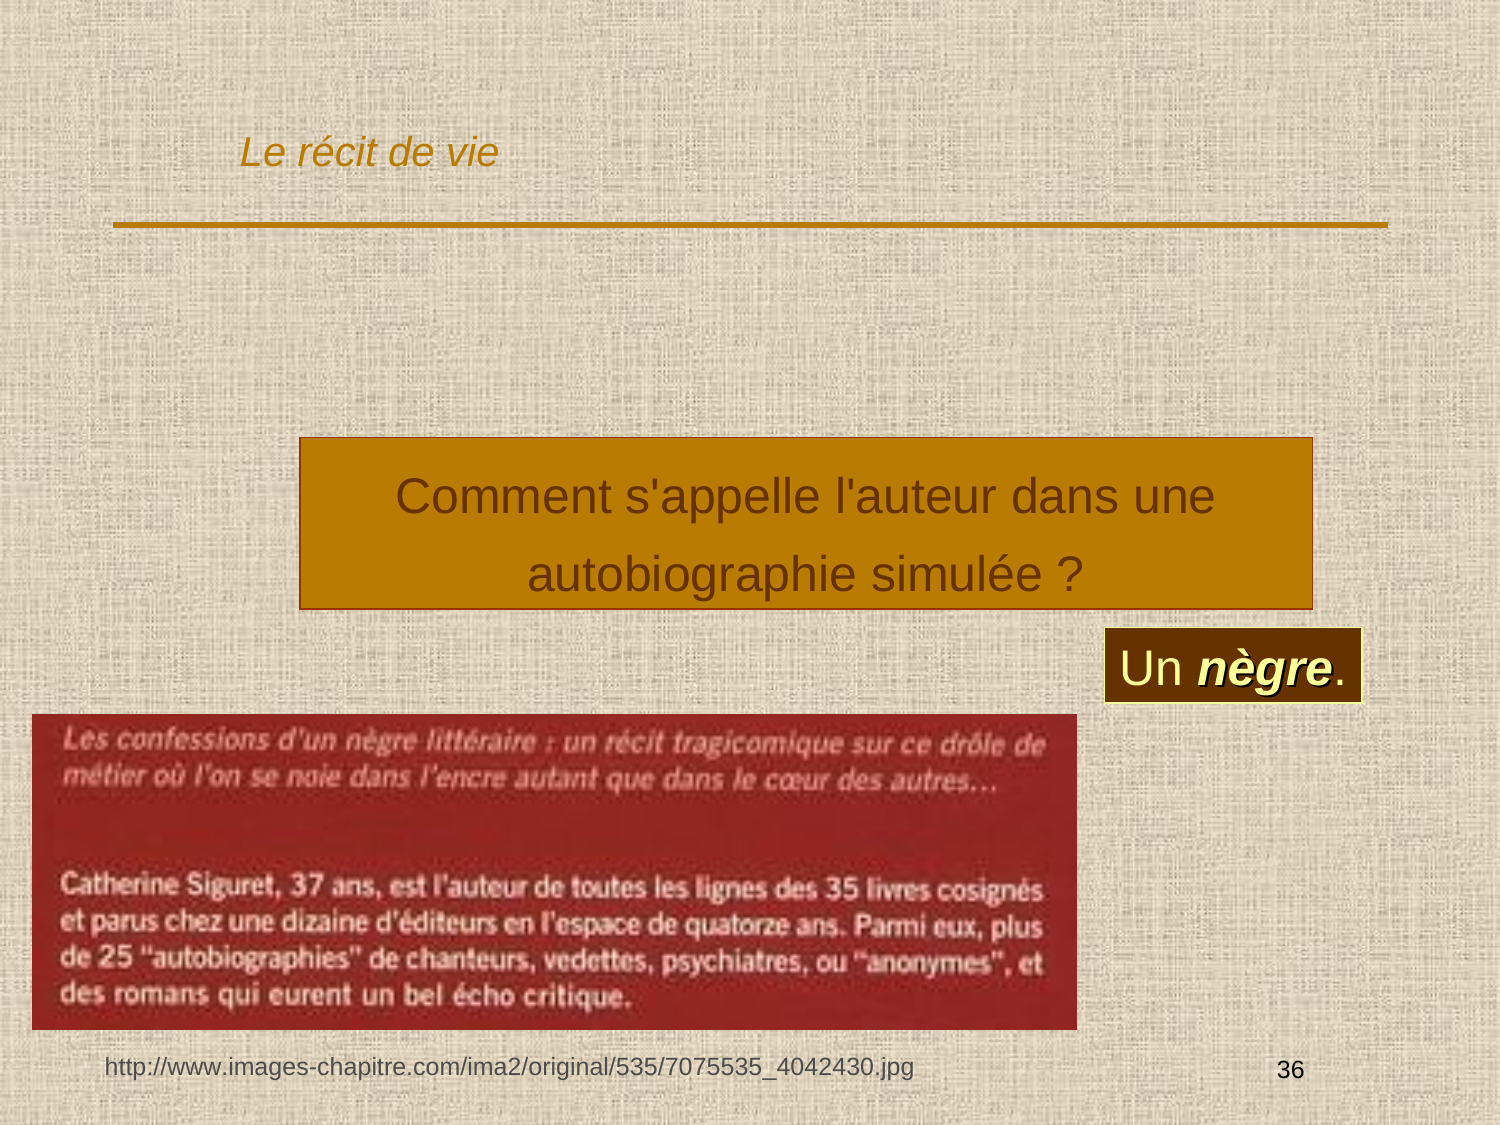

Le récit de vie
Comment s'appelle l'auteur dans une autobiographie simulée ?
Un nègre.
http://www.images-chapitre.com/ima2/original/535/7075535_4042430.jpg
36